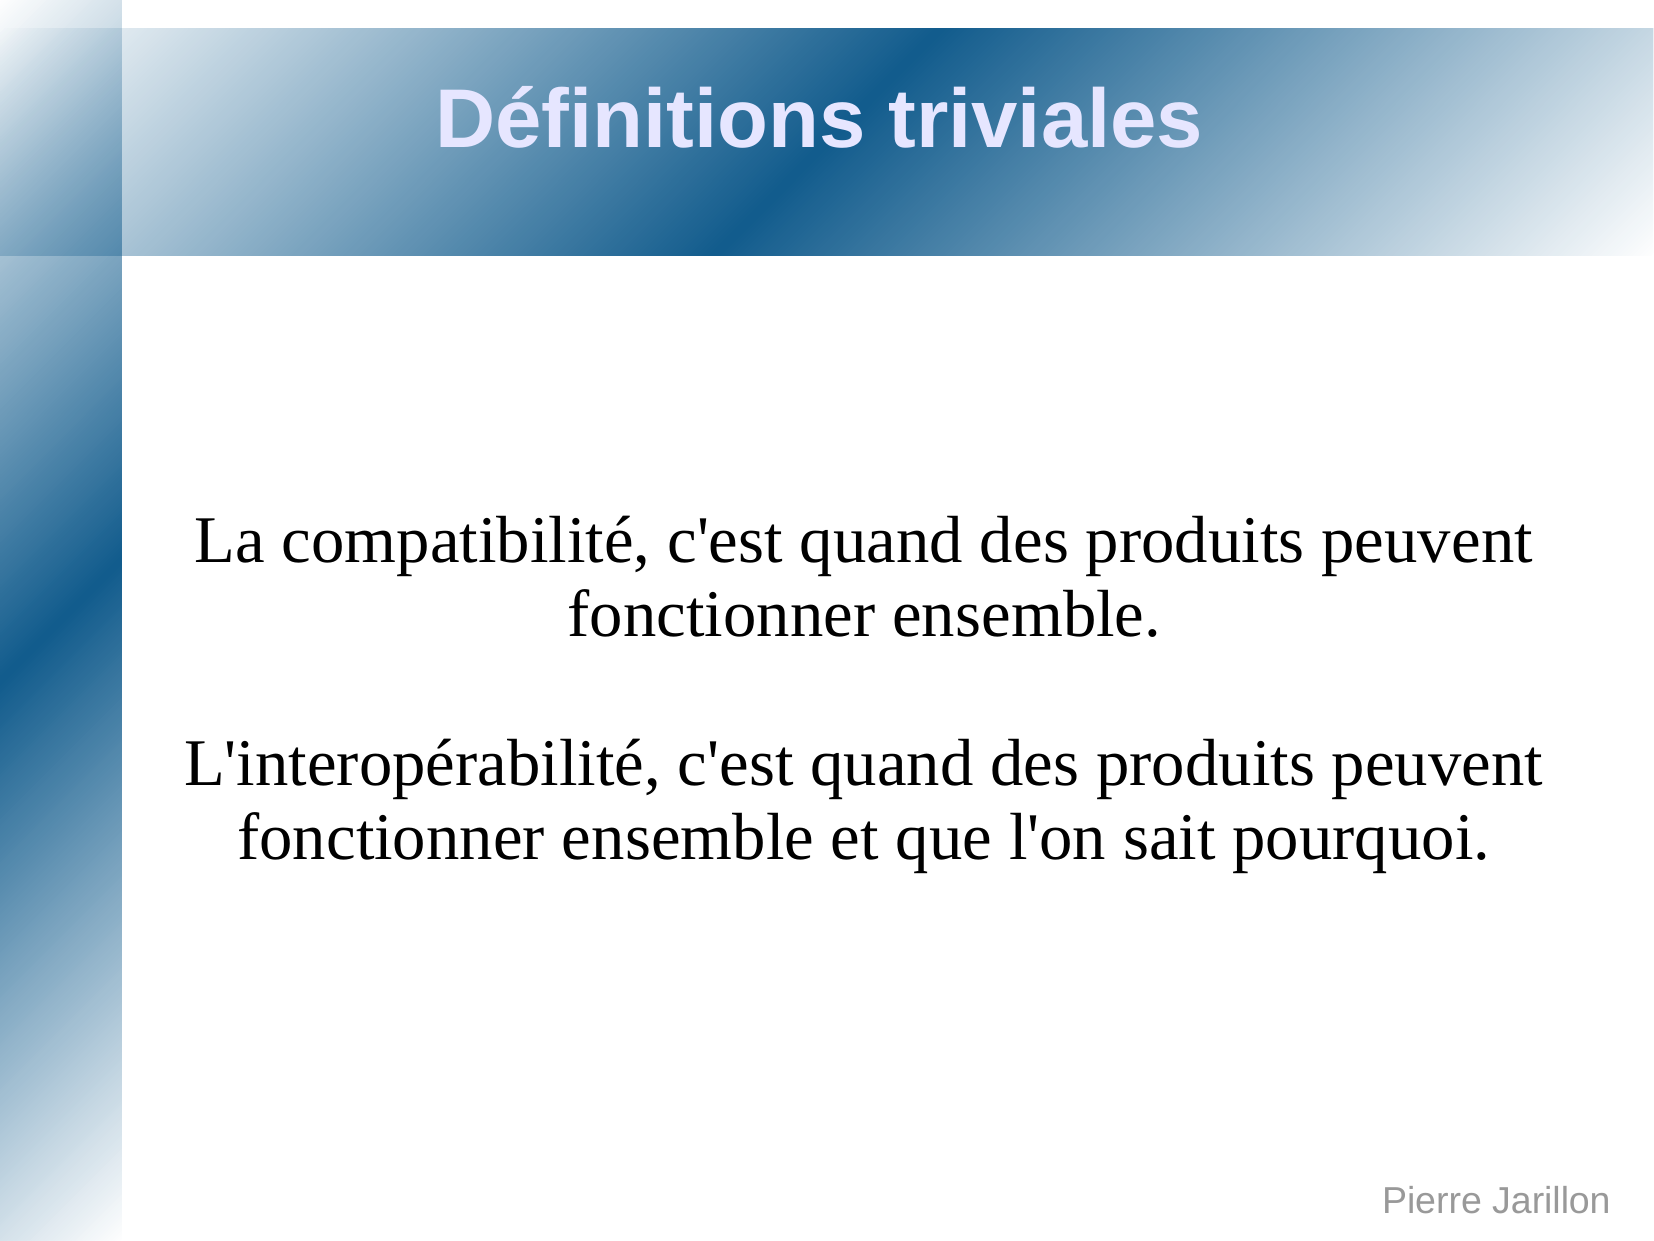

# Définitions triviales
La compatibilité, c'est quand des produits peuvent fonctionner ensemble.
L'interopérabilité, c'est quand des produits peuvent fonctionner ensemble et que l'on sait pourquoi.